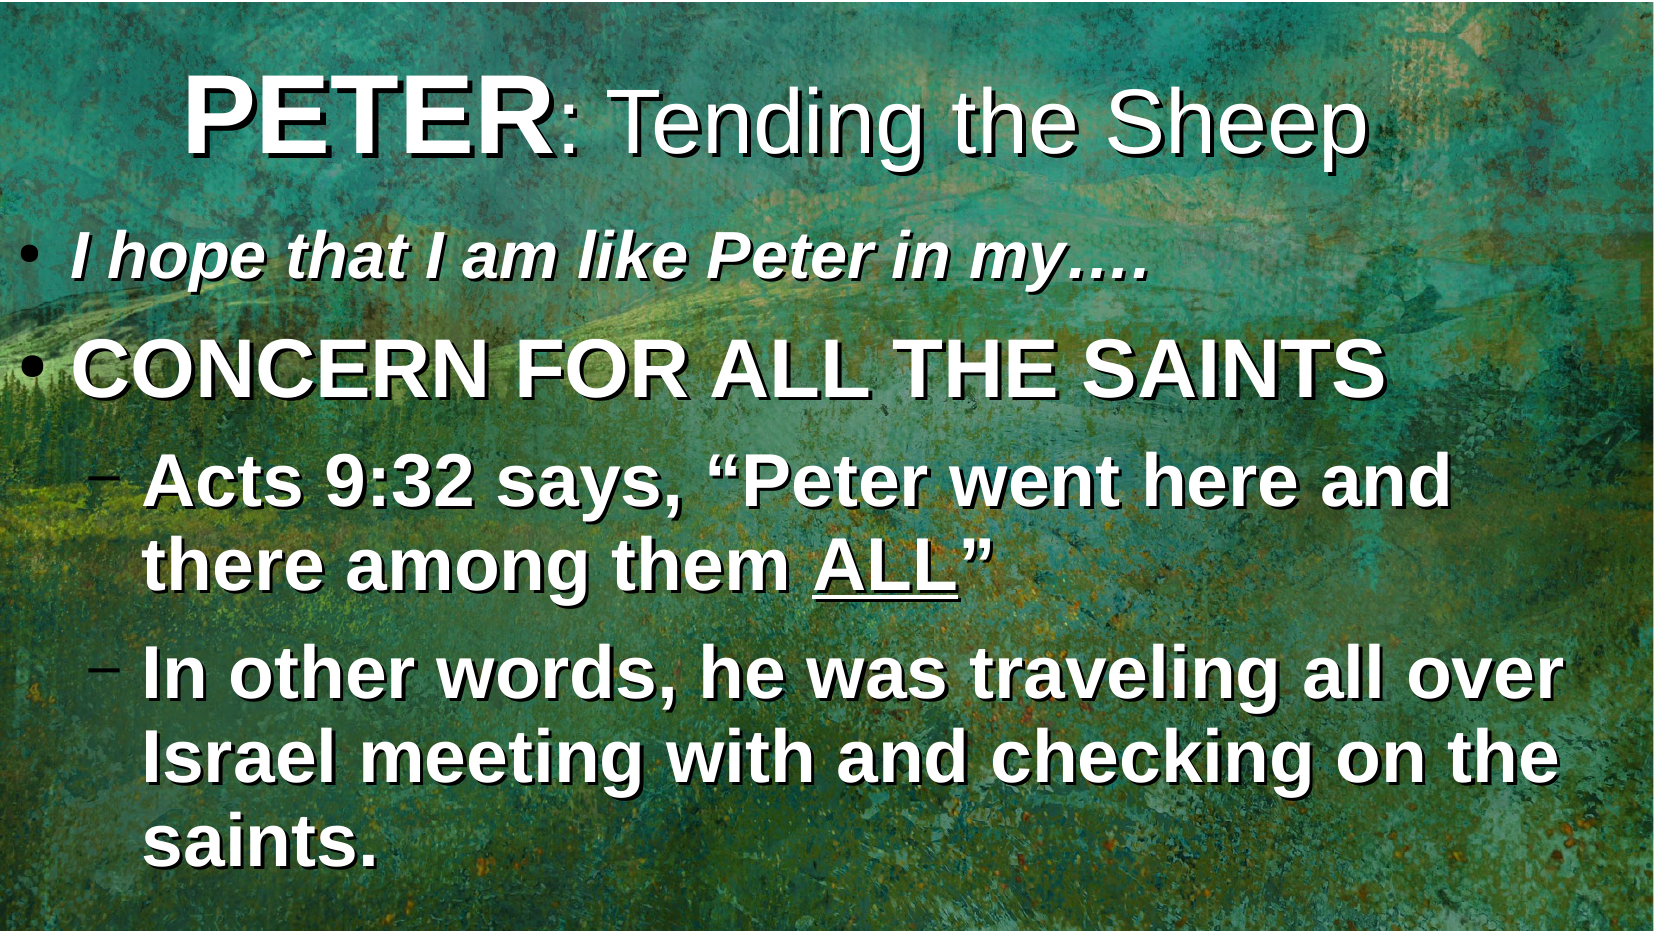

# PETER: Tending the Sheep
I hope that I am like Peter in my….
CONCERN FOR ALL THE SAINTS
Acts 9:32 says, “Peter went here and there among them ALL”
In other words, he was traveling all over Israel meeting with and checking on the saints.